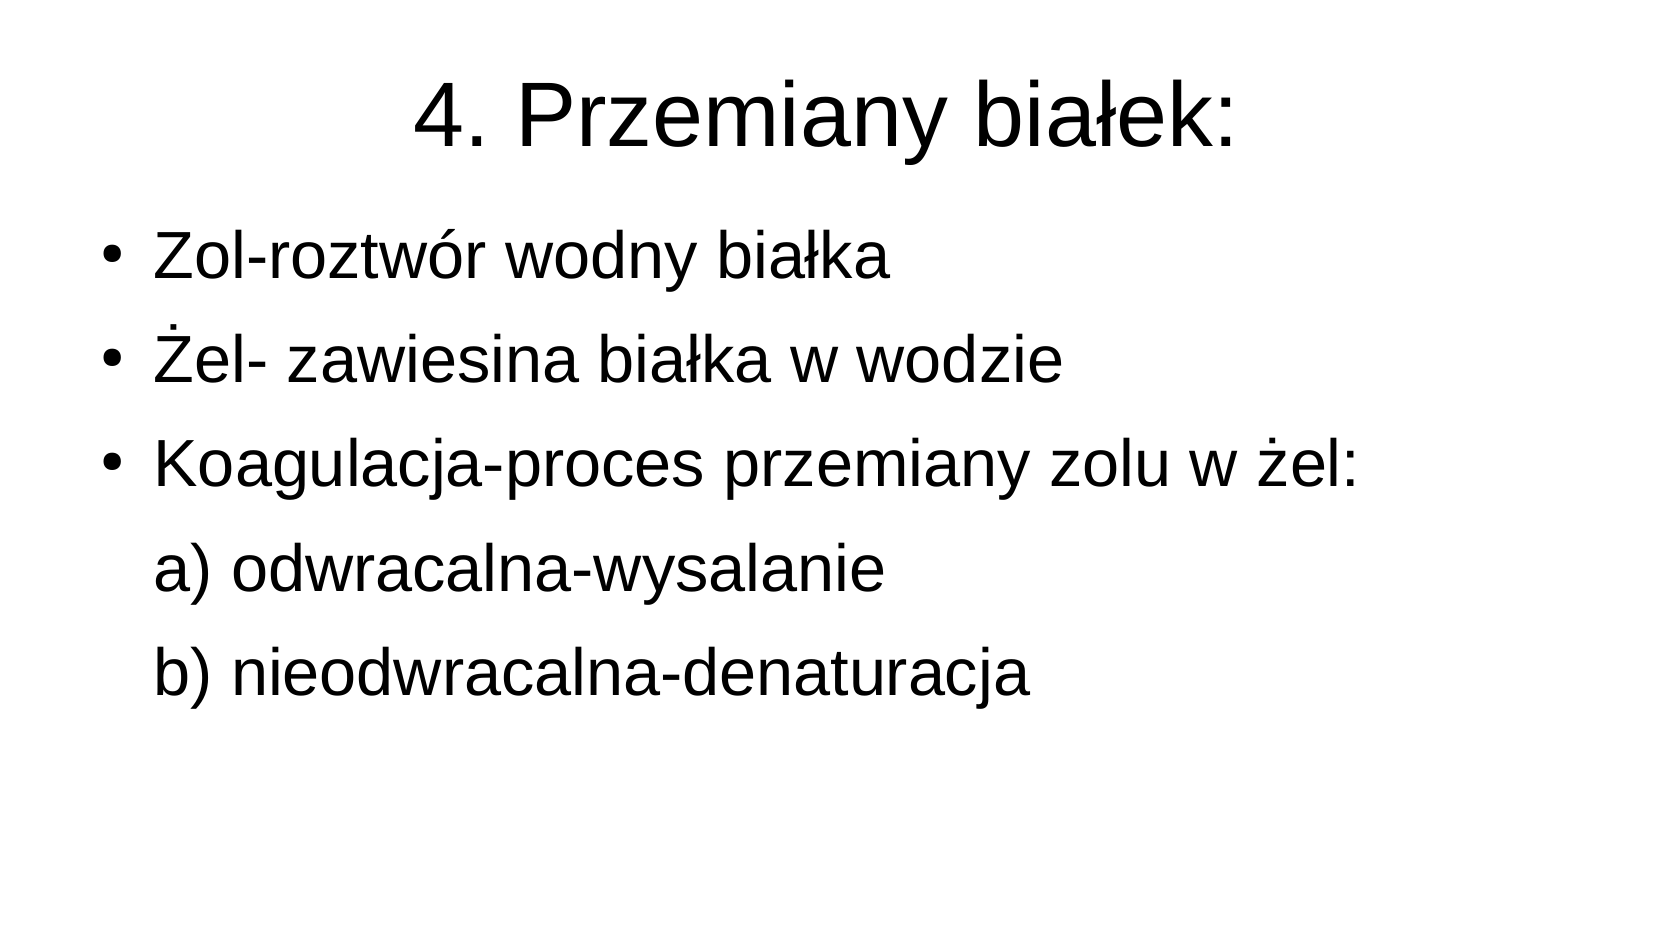

# 4. Przemiany białek:
Zol-roztwór wodny białka
Żel- zawiesina białka w wodzie
Koagulacja-proces przemiany zolu w żel:
a) odwracalna-wysalanie
b) nieodwracalna-denaturacja